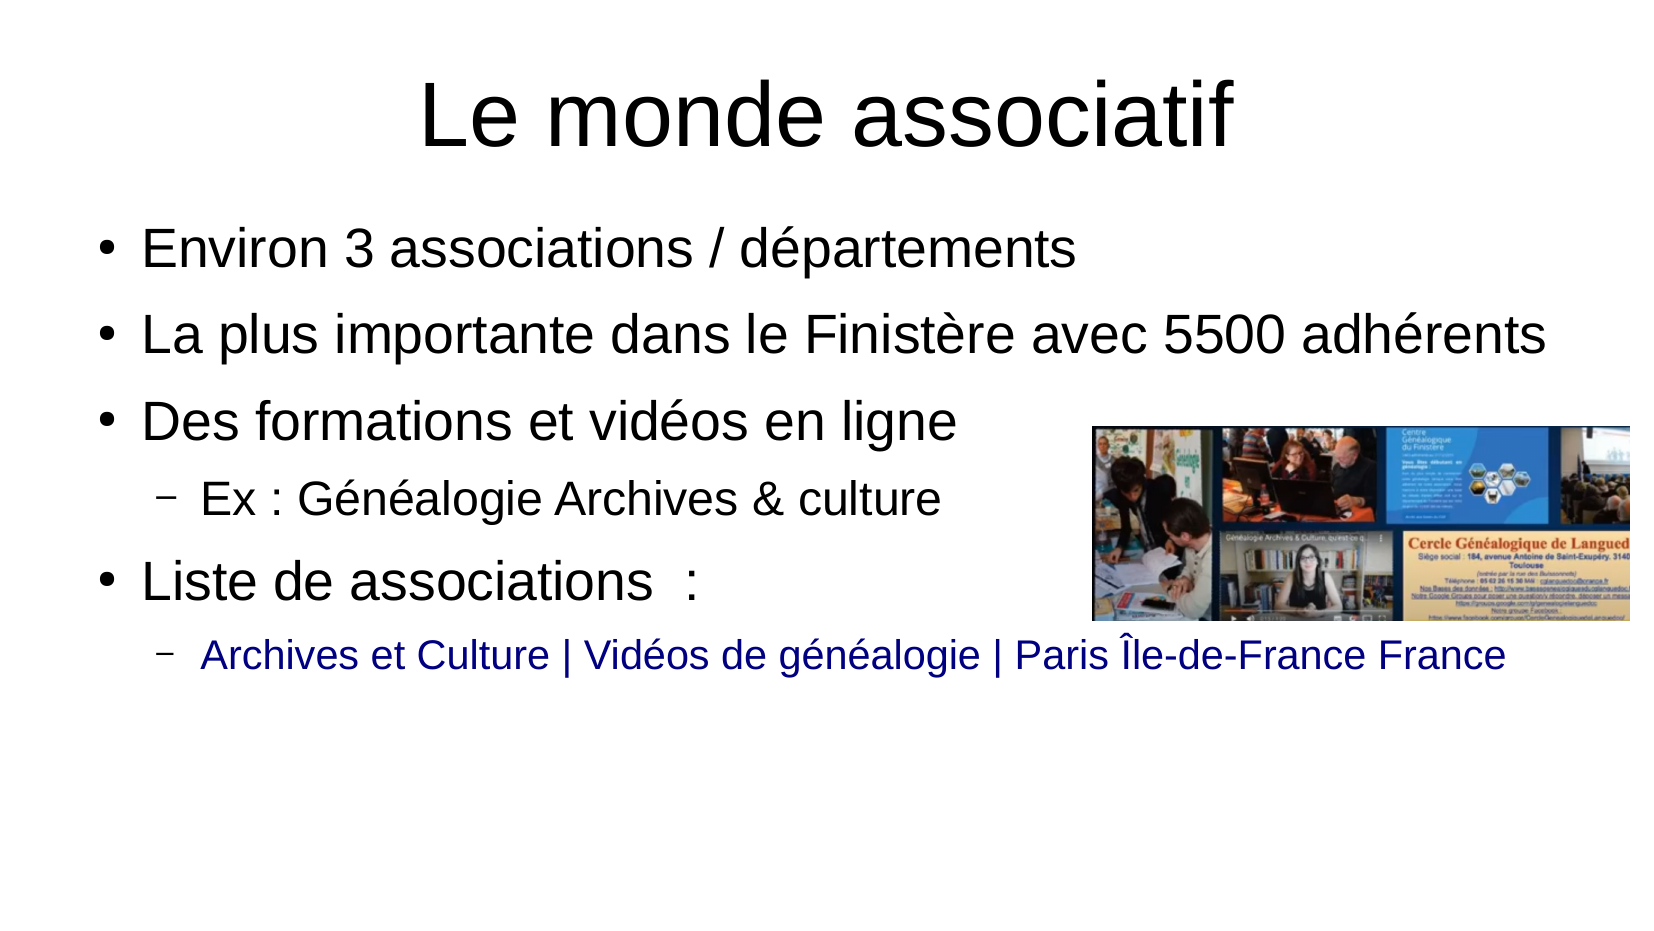

# Le monde associatif
Environ 3 associations / départements
La plus importante dans le Finistère avec 5500 adhérents
Des formations et vidéos en ligne
Ex : Généalogie Archives & culture
Liste de associations  :
Archives et Culture | Vidéos de généalogie | Paris Île-de-France France